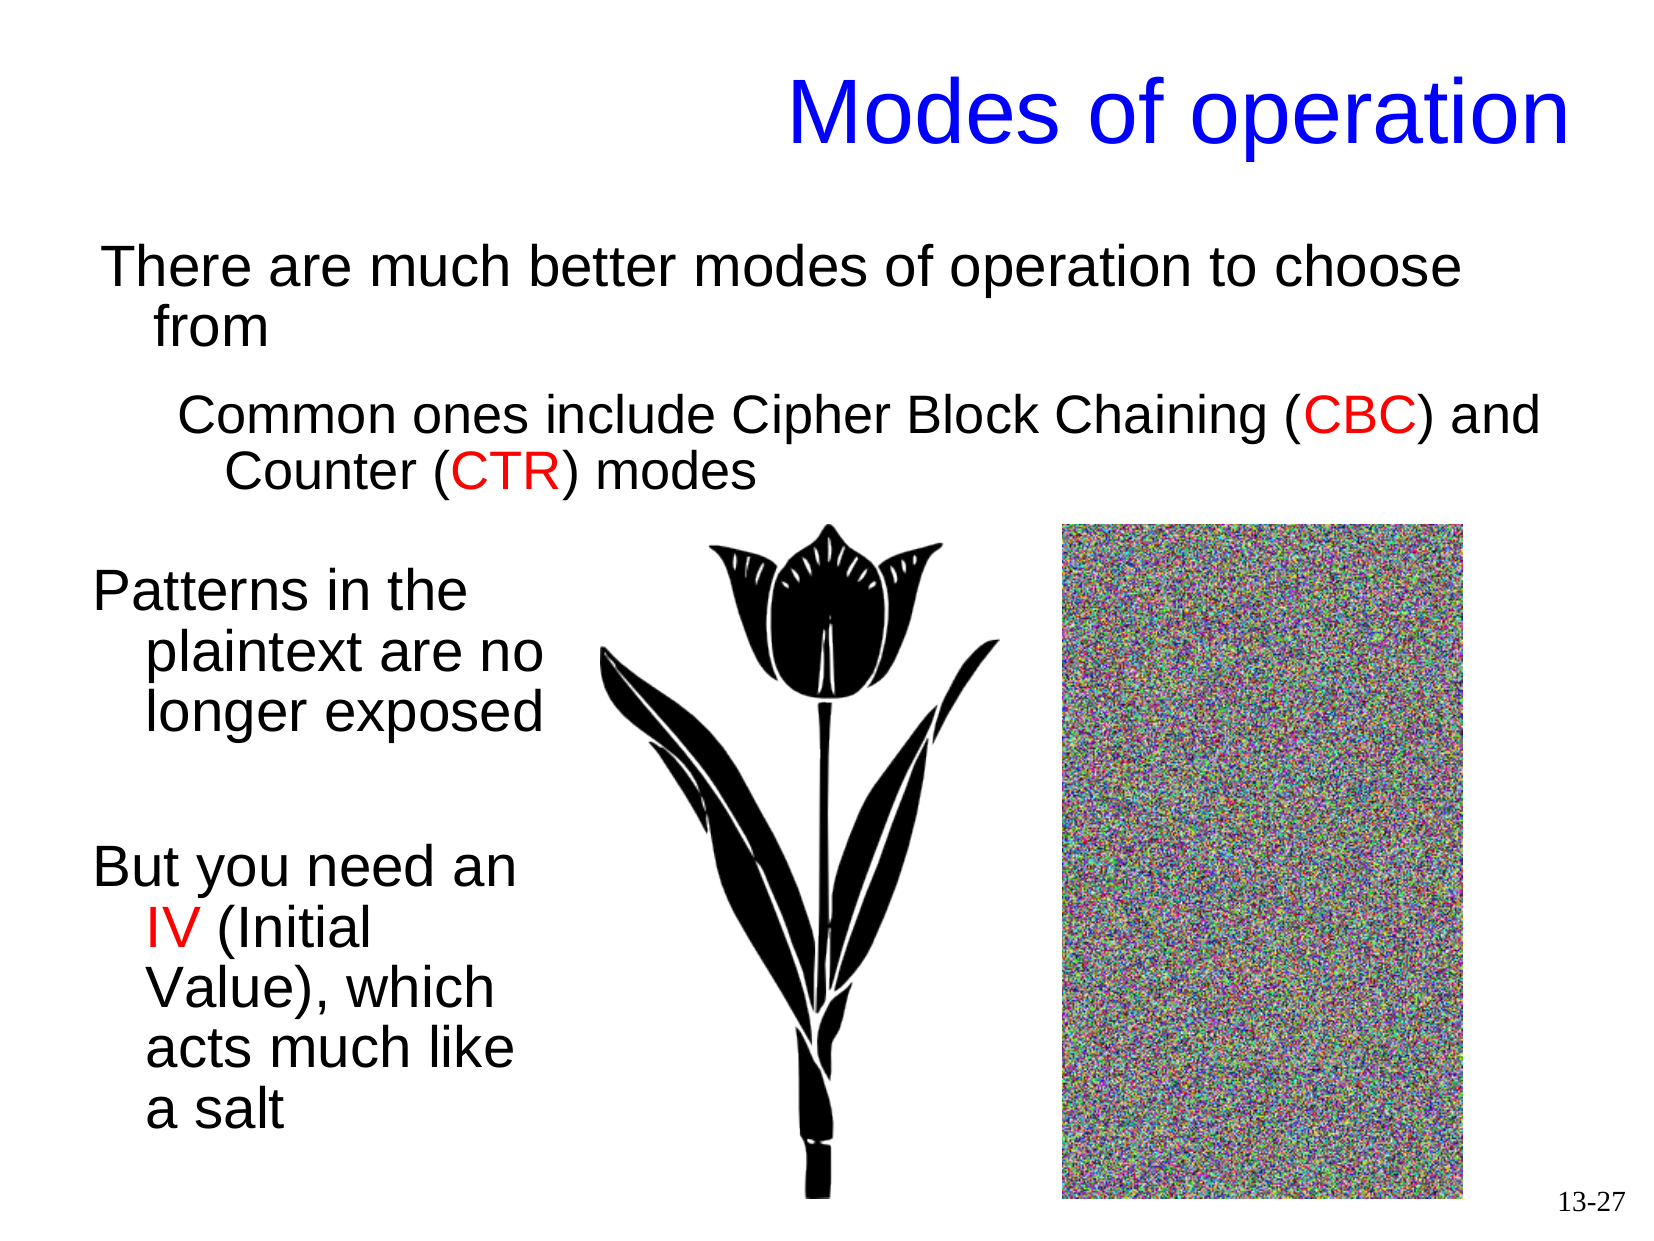

# Modes of operation
There are much better modes of operation to choose from
Common ones include Cipher Block Chaining (CBC) and Counter (CTR) modes
Patterns in the plaintext are no longer exposed
But you need an IV (Initial Value), which acts much like a salt